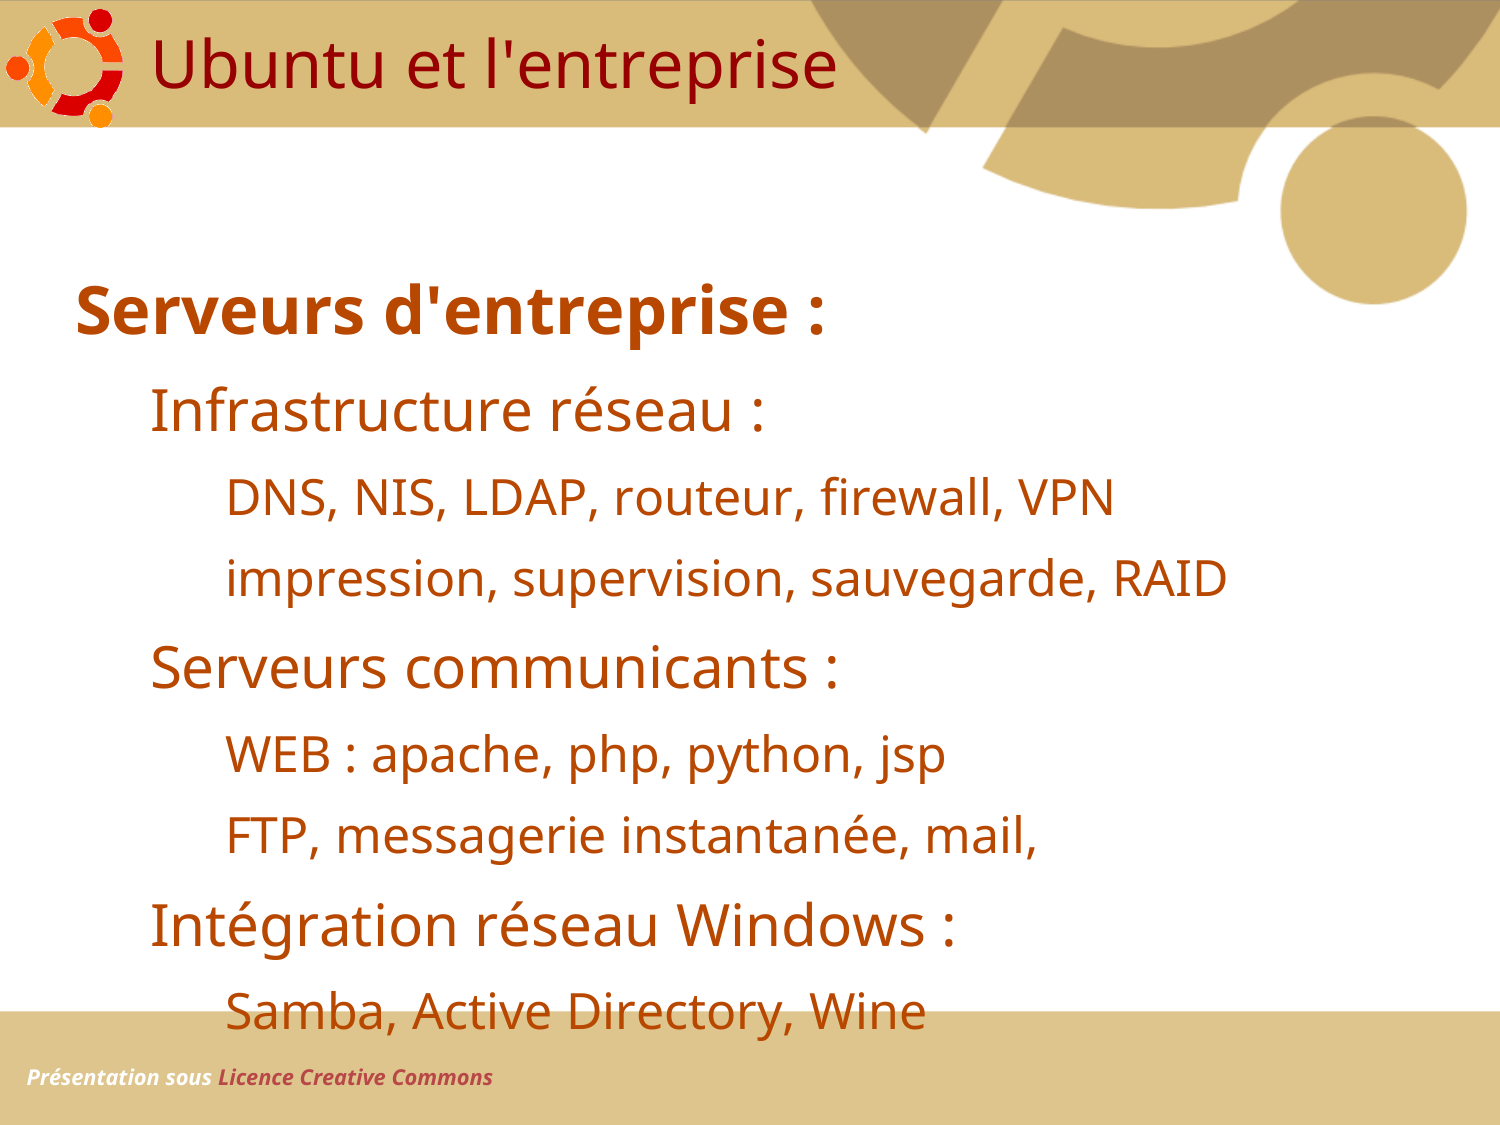

# Ubuntu et l'entreprise
Serveurs d'entreprise :
Infrastructure réseau :
DNS, NIS, LDAP, routeur, firewall, VPN
impression, supervision, sauvegarde, RAID
Serveurs communicants :
WEB : apache, php, python, jsp
FTP, messagerie instantanée, mail,
Intégration réseau Windows :
Samba, Active Directory, Wine